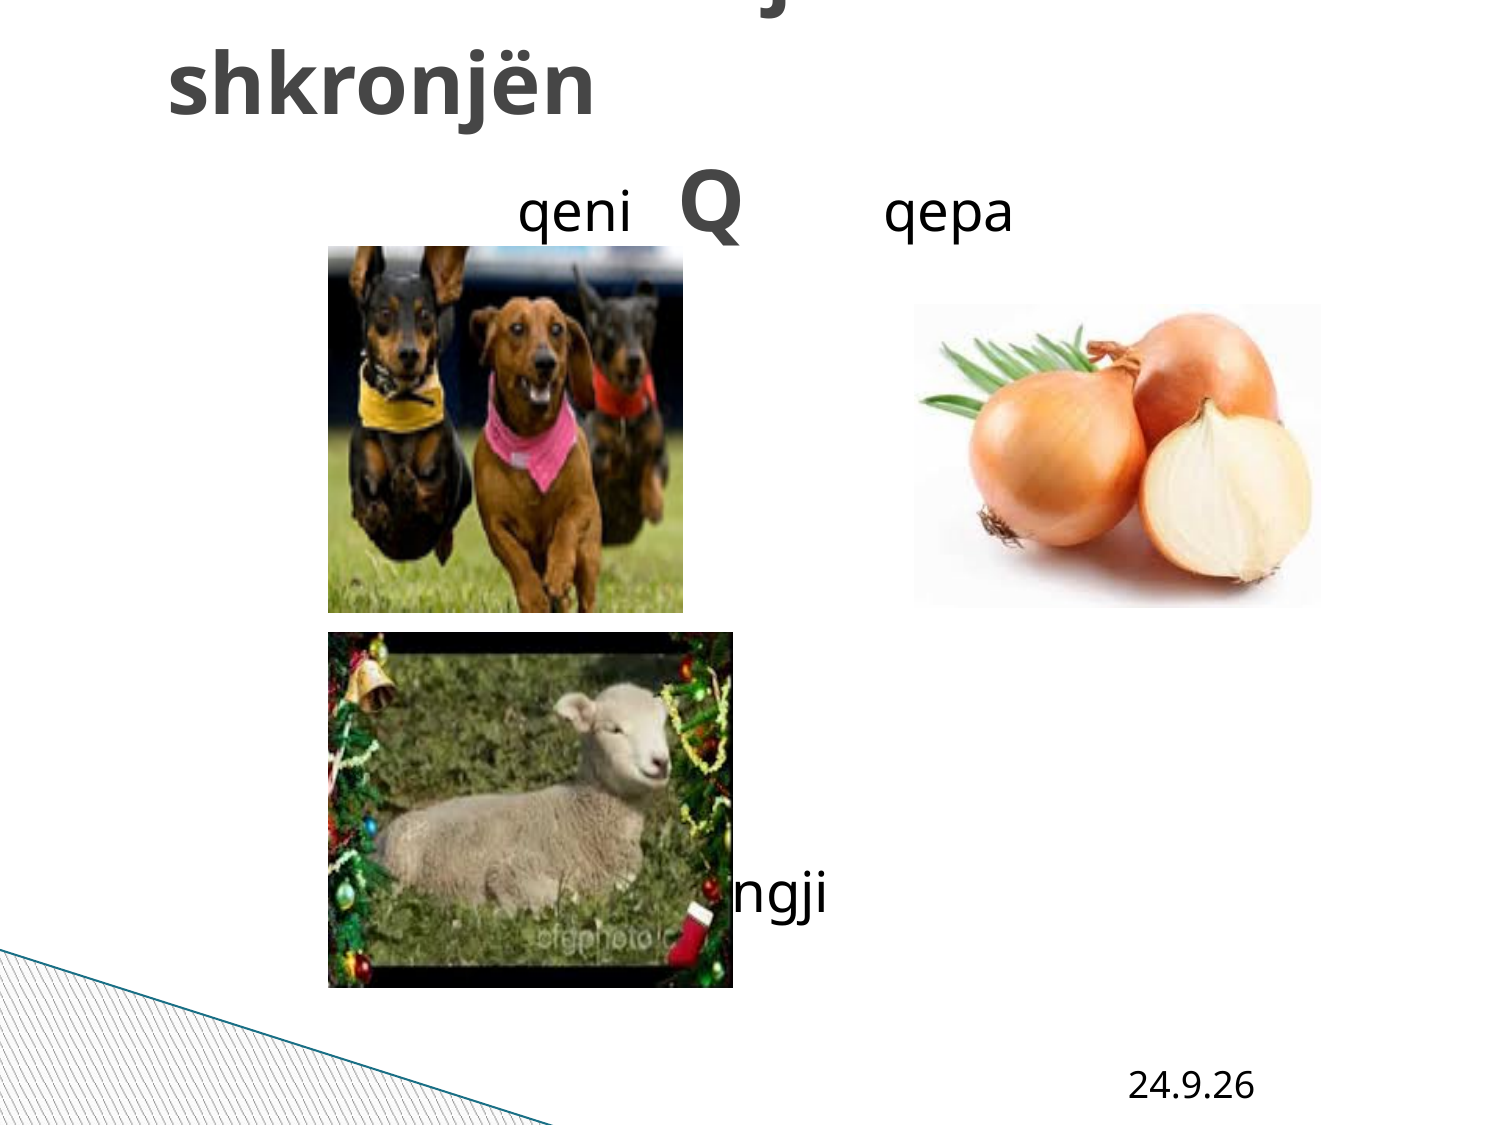

Thuamë disa fjalë me shkronjën
 Q
# qeni qepa
 qengji